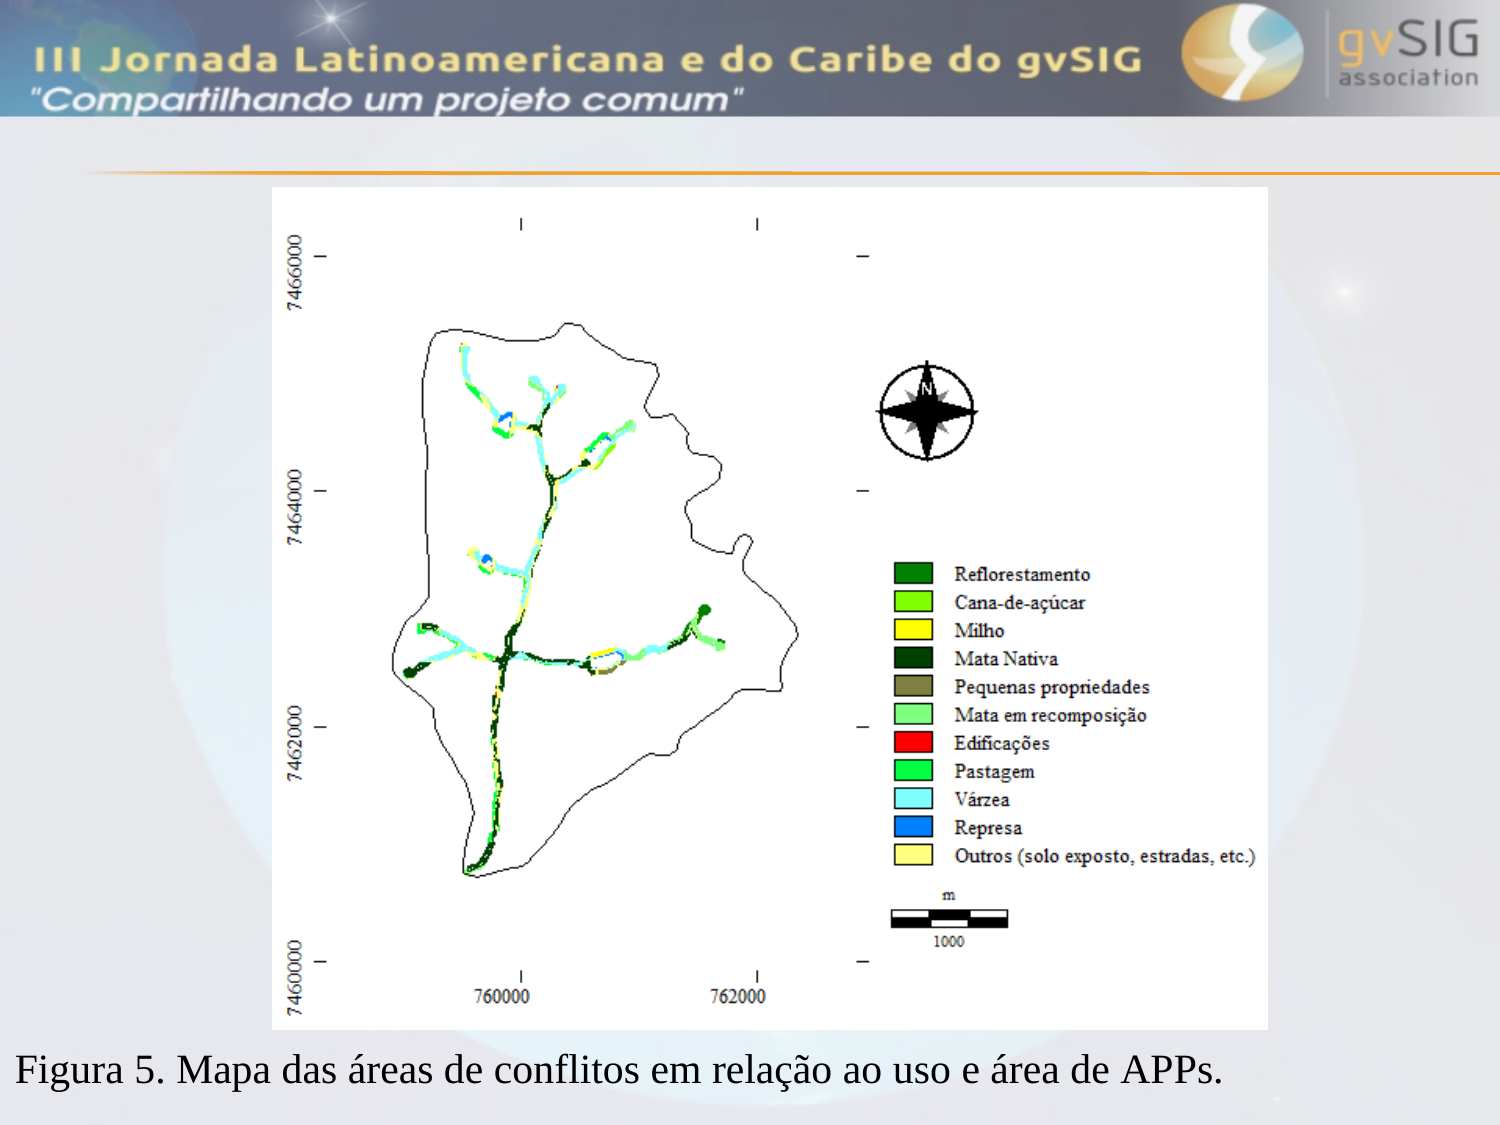

Figura 5. Mapa das áreas de conflitos em relação ao uso e área de APPs.